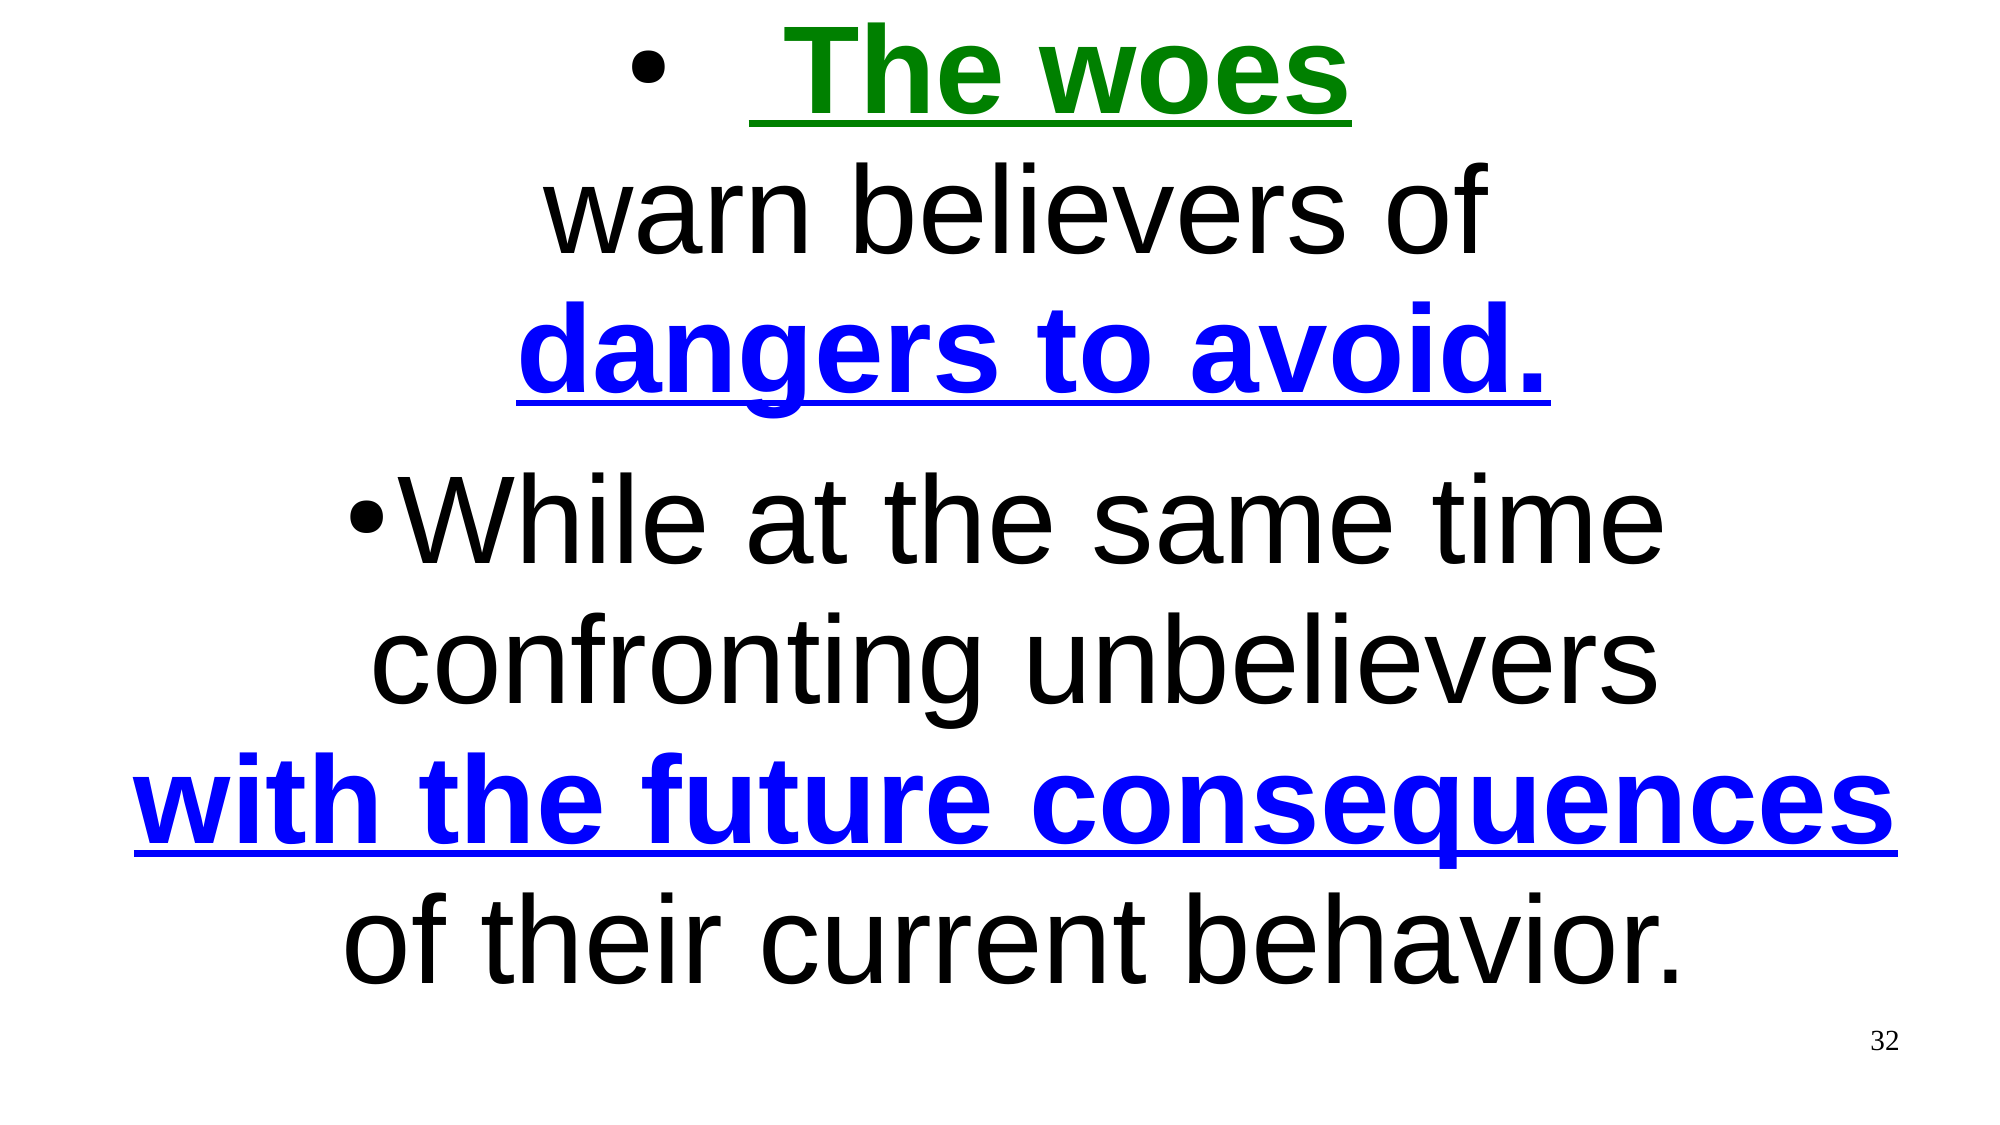

# The woes warn believers of dangers to avoid.
While at the same time
confronting unbelievers
with the future consequences
of their current behavior.
32